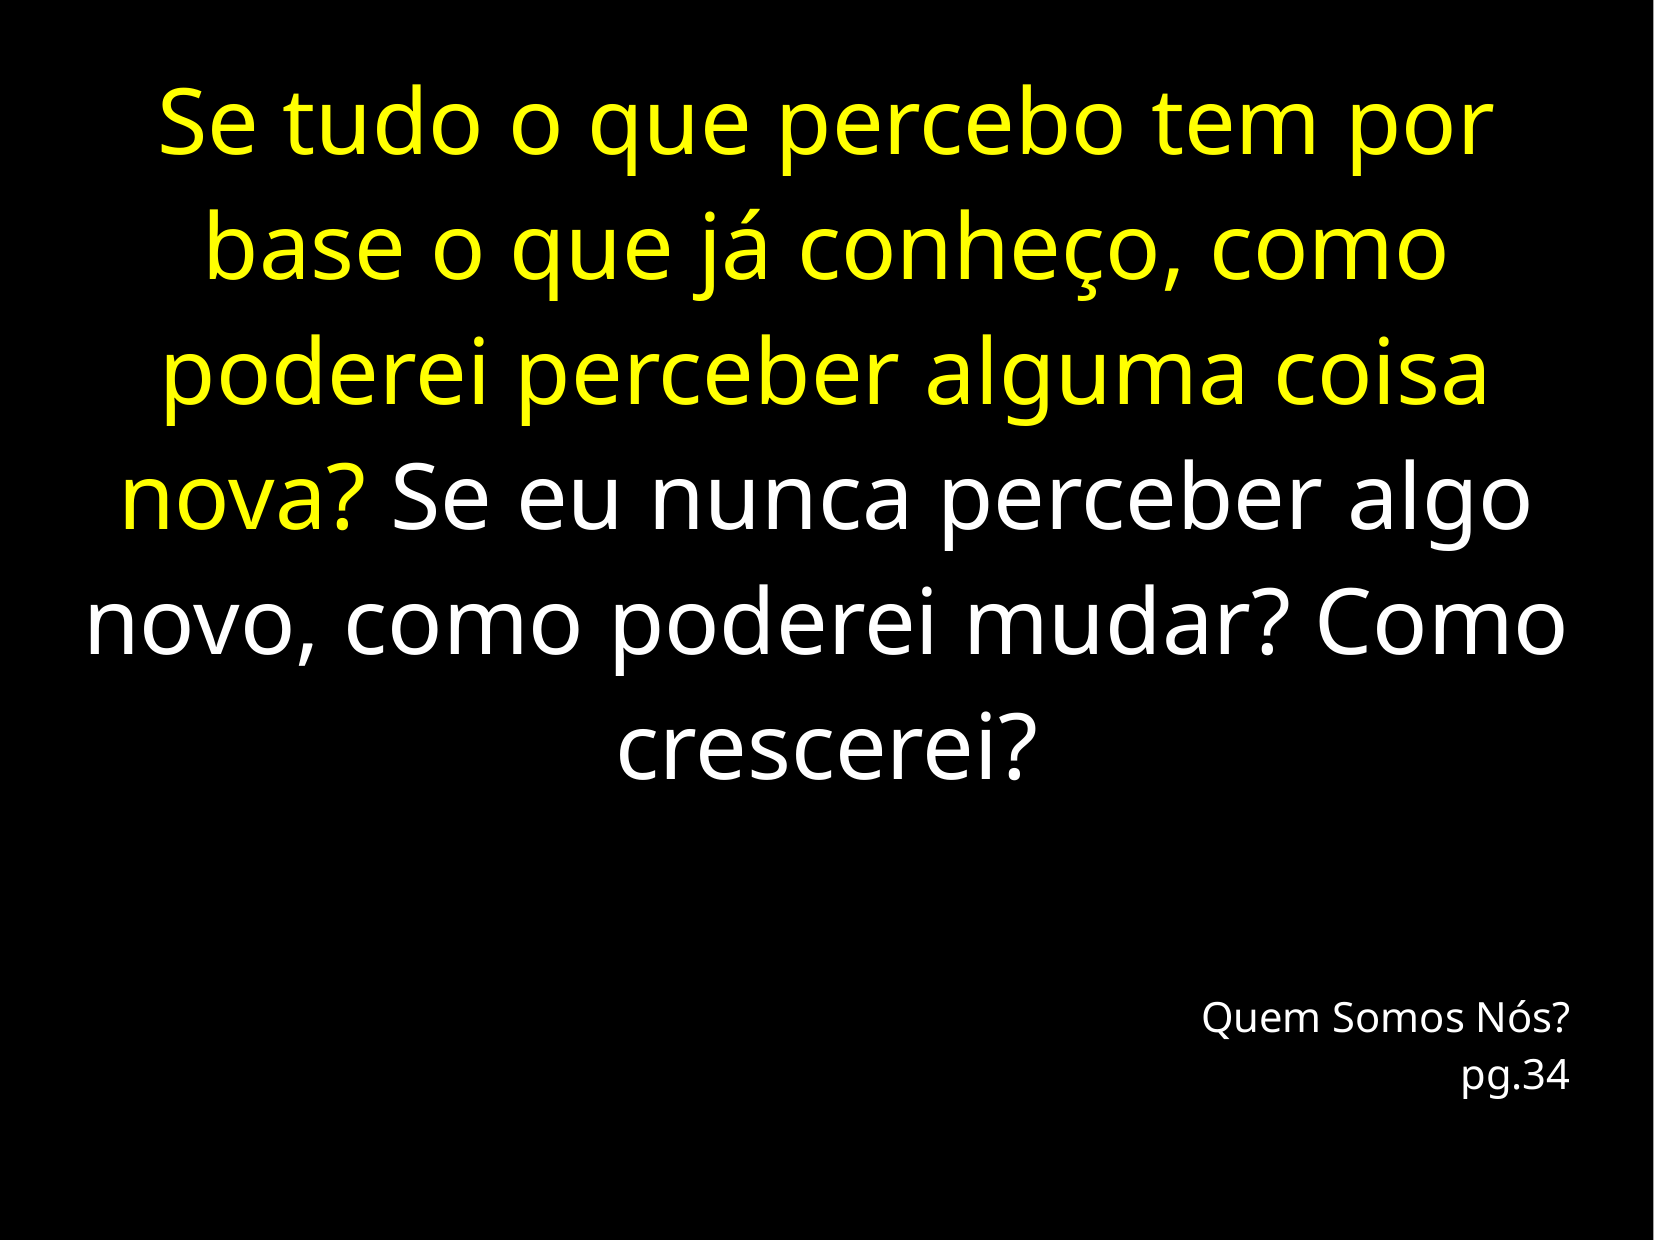

# Se tudo o que percebo tem por base o que já conheço, como poderei perceber alguma coisa nova? Se eu nunca perceber algo novo, como poderei mudar? Como crescerei?
Quem Somos Nós?
pg.34